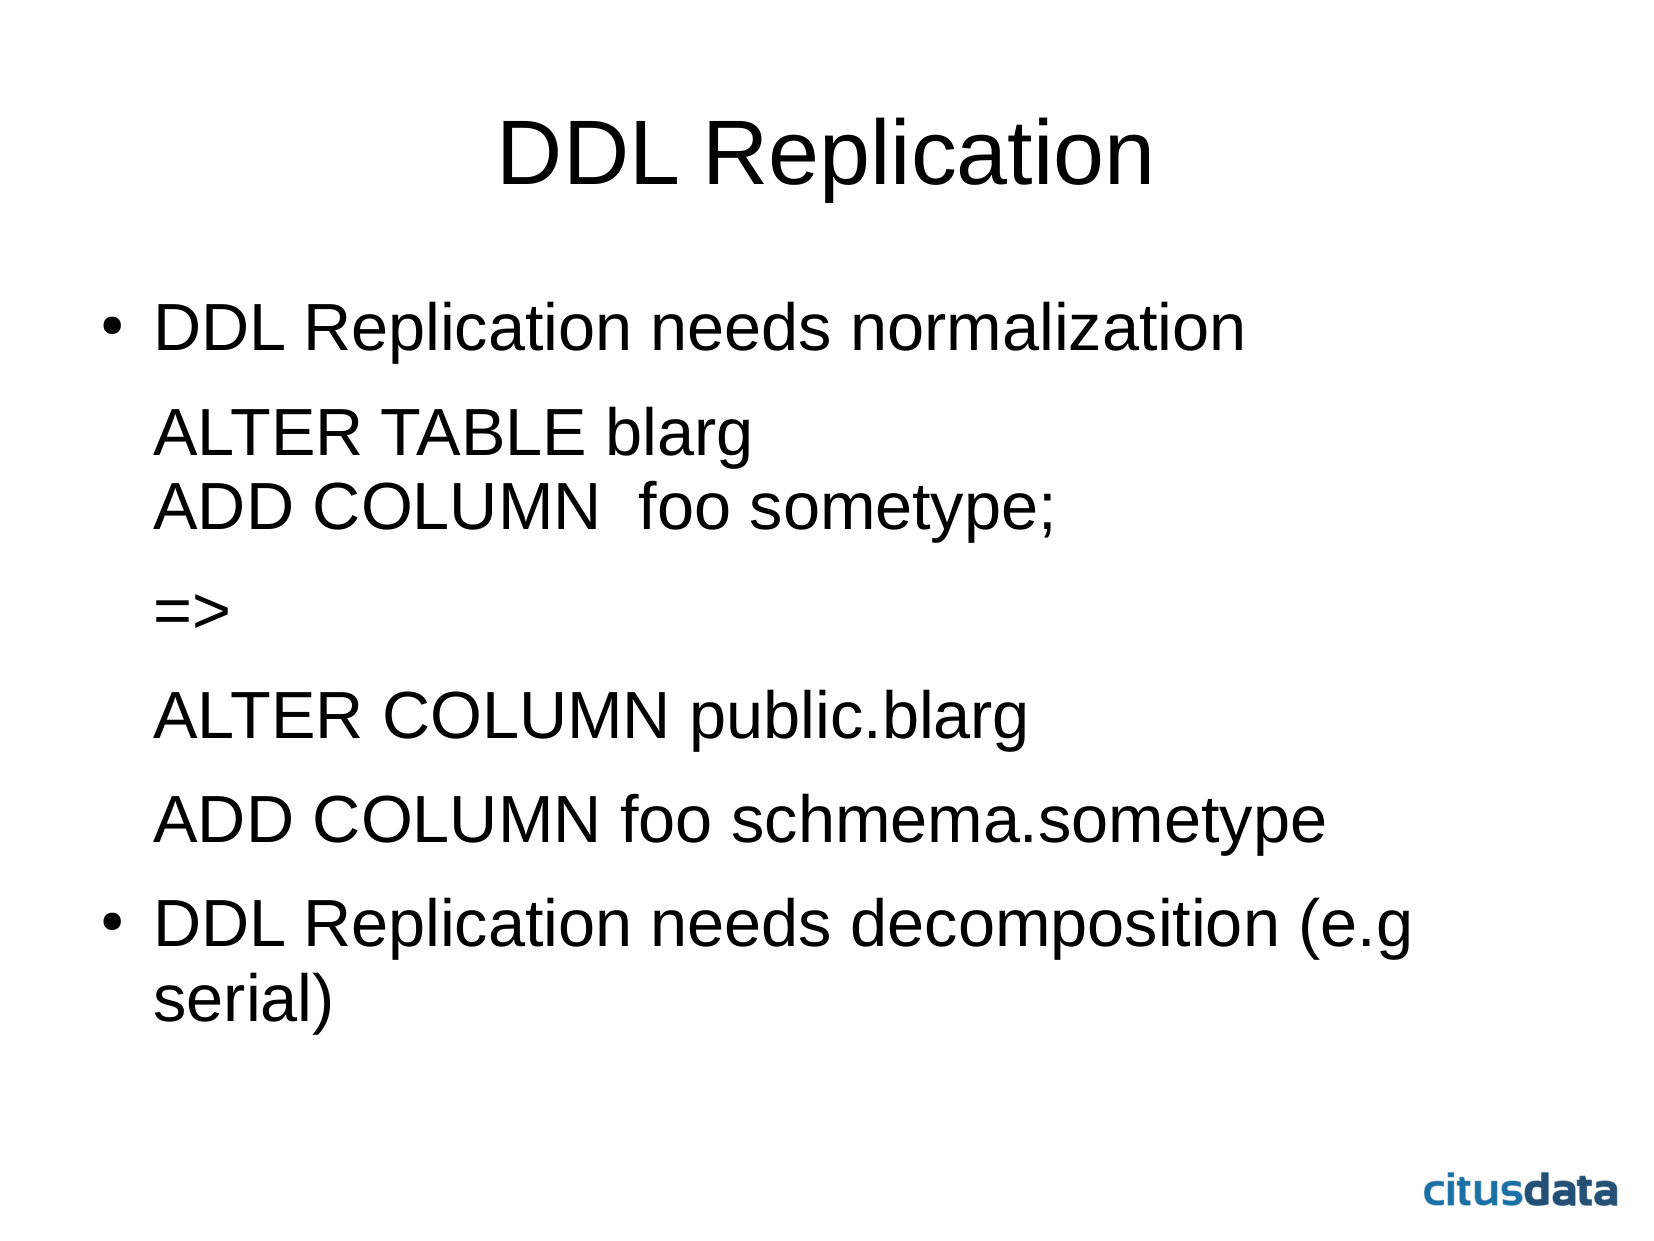

# DDL Replication
DDL Replication needs normalization
ALTER TABLE blarg
ADD COLUMN foo sometype;
=>
ALTER COLUMN public.blarg
ADD COLUMN foo schmema.sometype
DDL Replication needs decomposition (e.g serial)